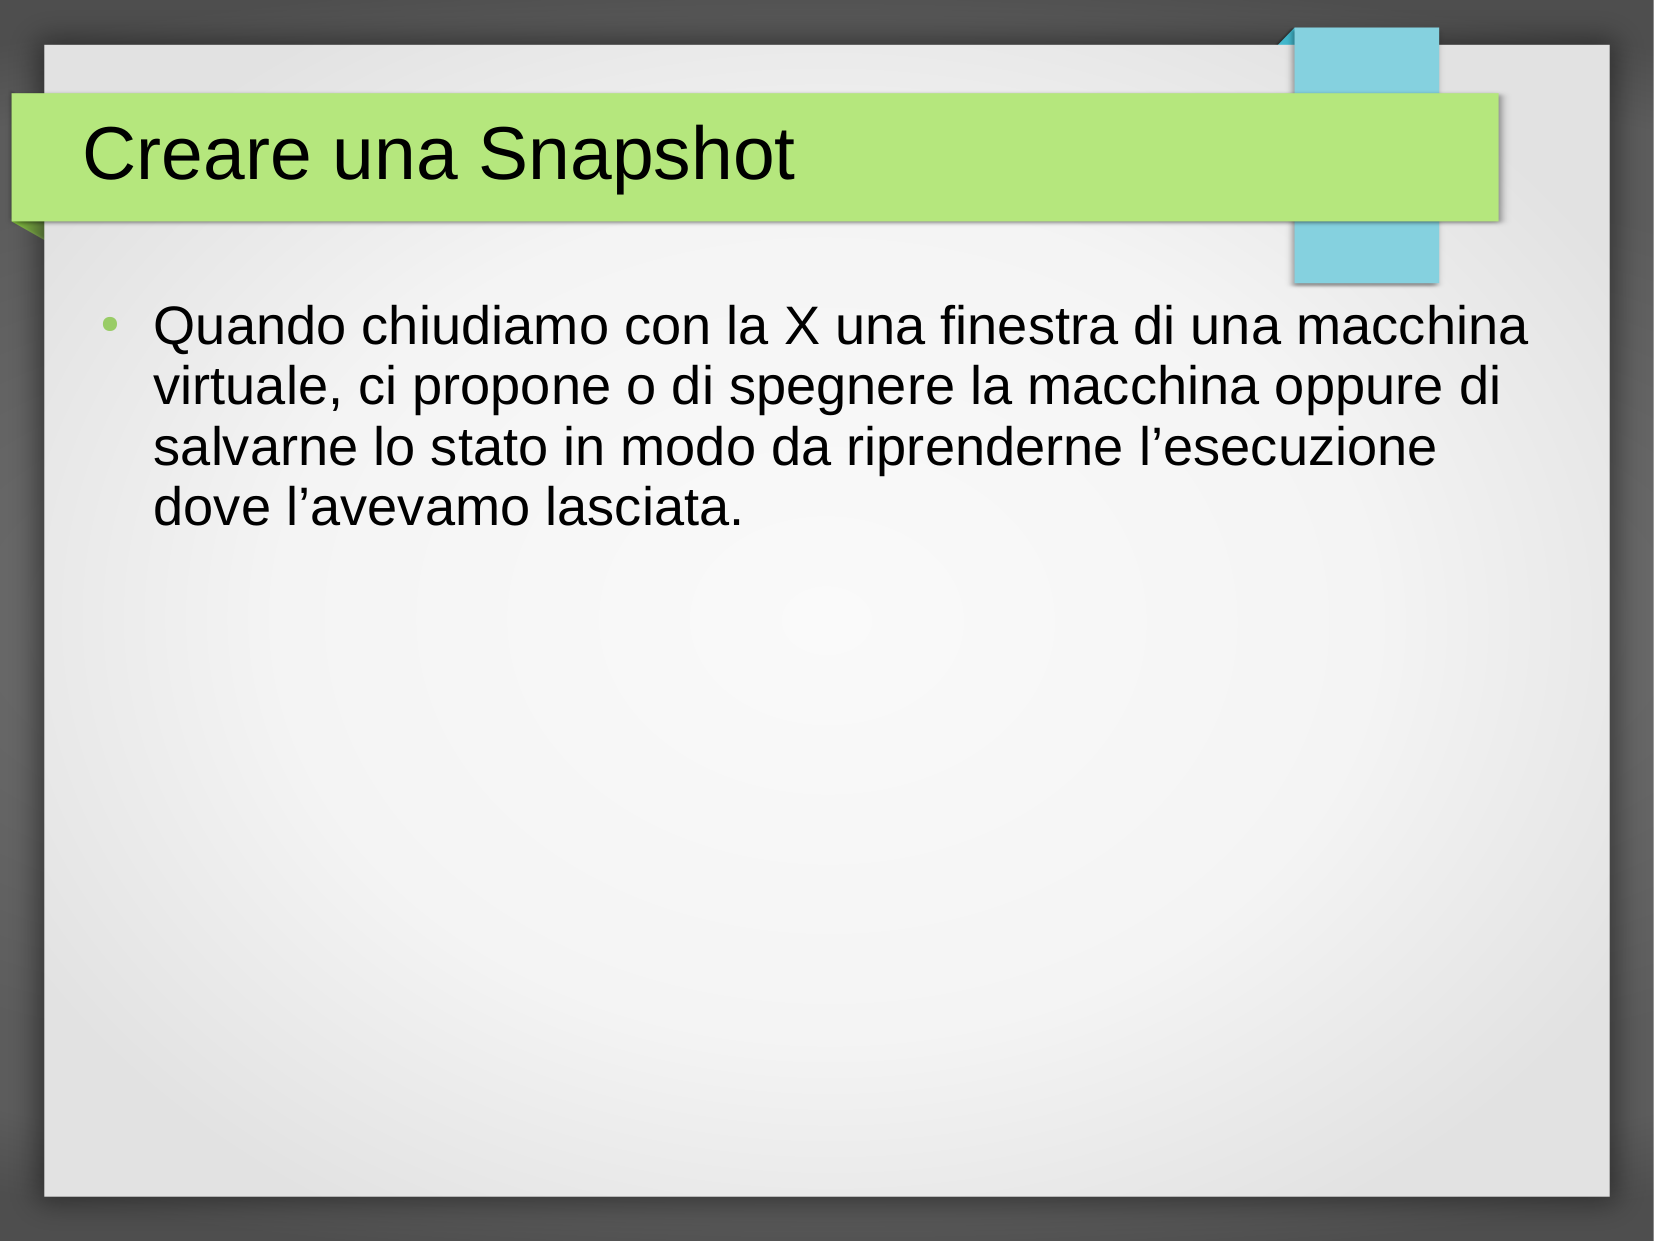

# Creare una Snapshot
Quando chiudiamo con la X una finestra di una macchina virtuale, ci propone o di spegnere la macchina oppure di salvarne lo stato in modo da riprenderne l’esecuzione dove l’avevamo lasciata.